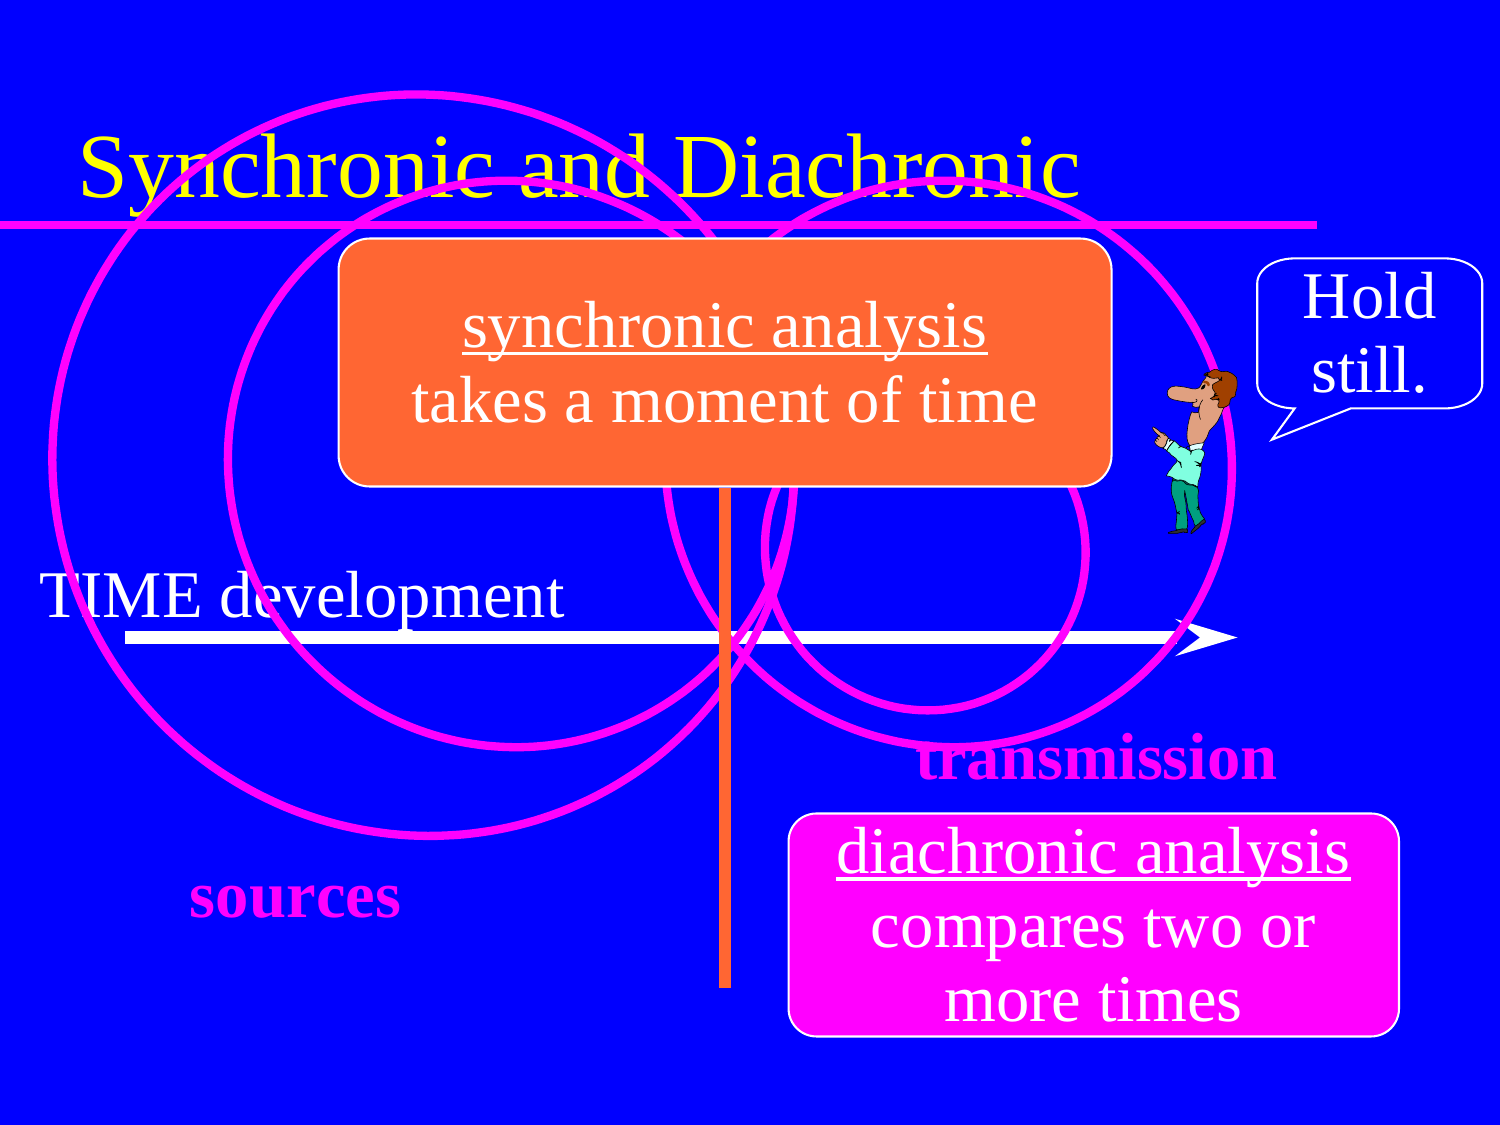

sources
# Synchronic and Diachronic
transmission
diachronic analysis
compares two or
more times
synchronic analysis
takes a moment of time
Hold still.
TIME development